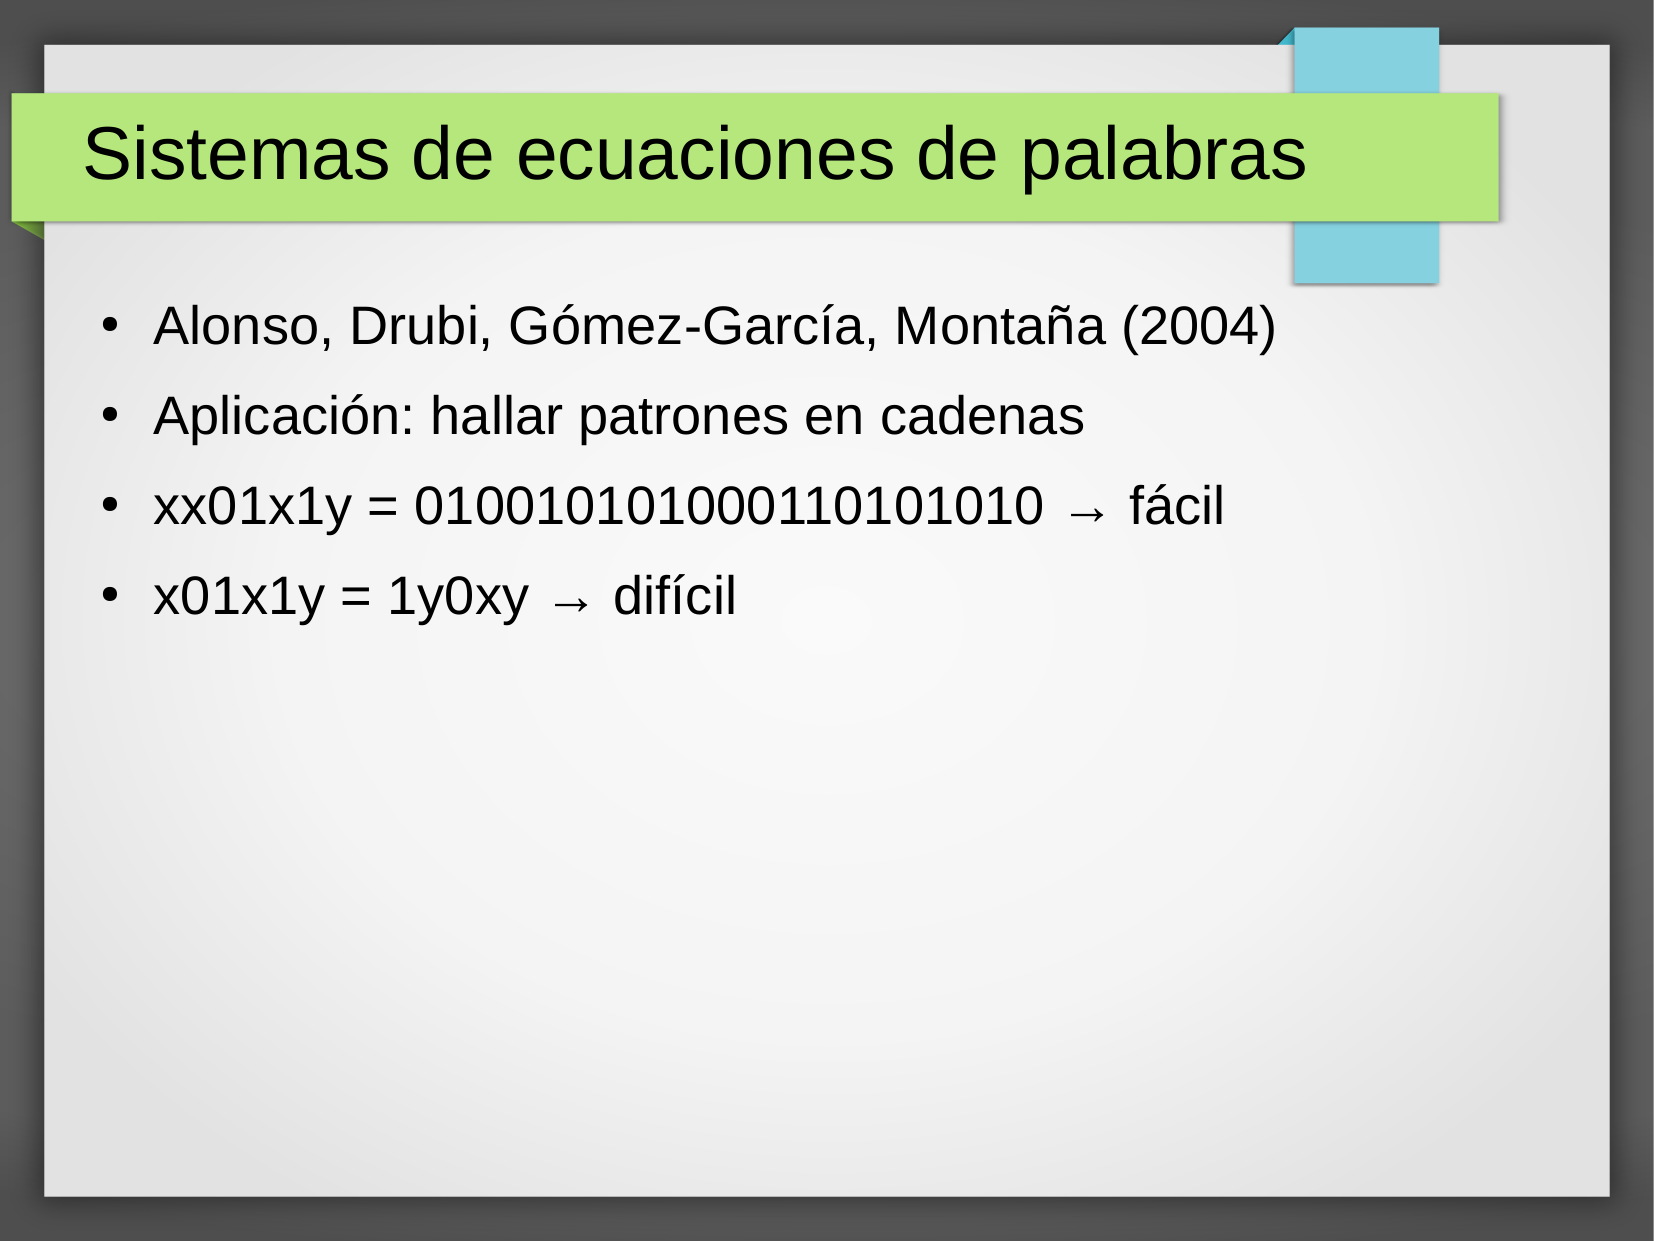

# Sistemas de ecuaciones de palabras
Alonso, Drubi, Gómez-García, Montaña (2004)
Aplicación: hallar patrones en cadenas
xx01x1y = 010010101000110101010 → fácil
x01x1y = 1y0xy → difícil